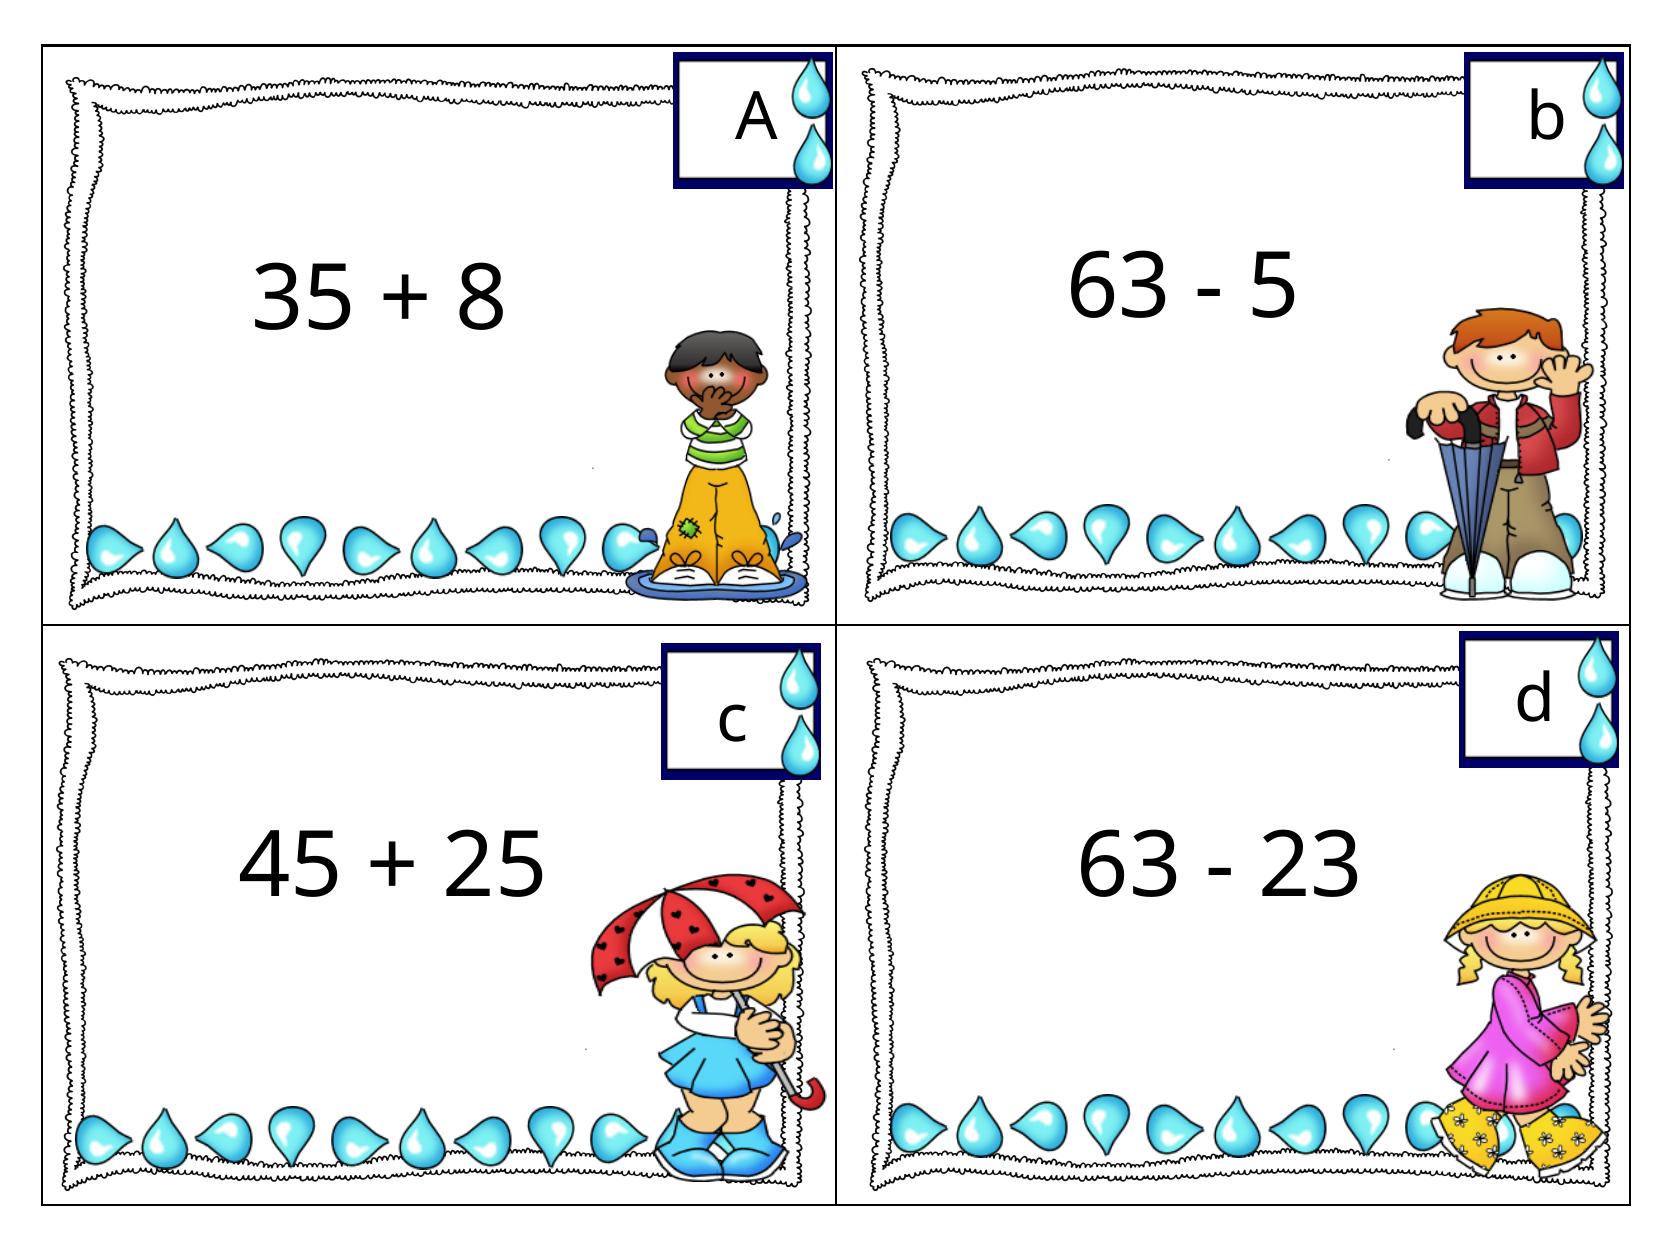

| | |
| --- | --- |
| | |
A
b
63 - 5
35 + 8
d
c
45 + 25
63 - 23